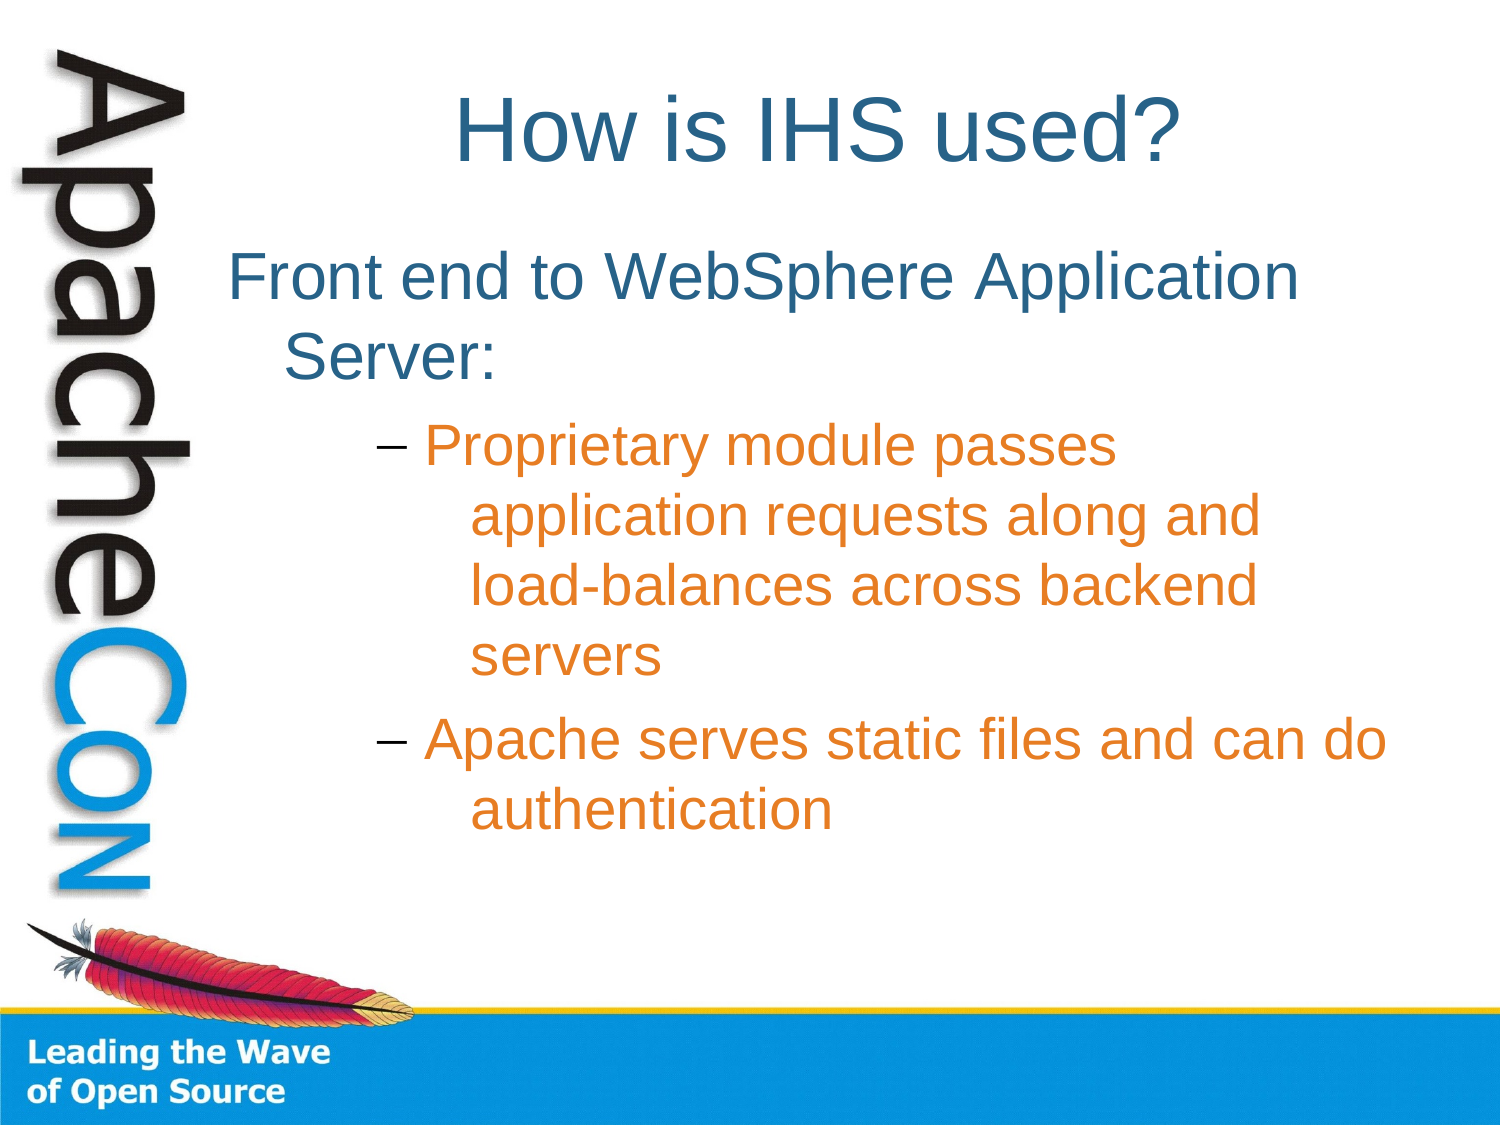

# How is IHS used?
Front end to WebSphere Application Server:
Proprietary module passes application requests along and load-balances across backend servers
Apache serves static files and can do authentication